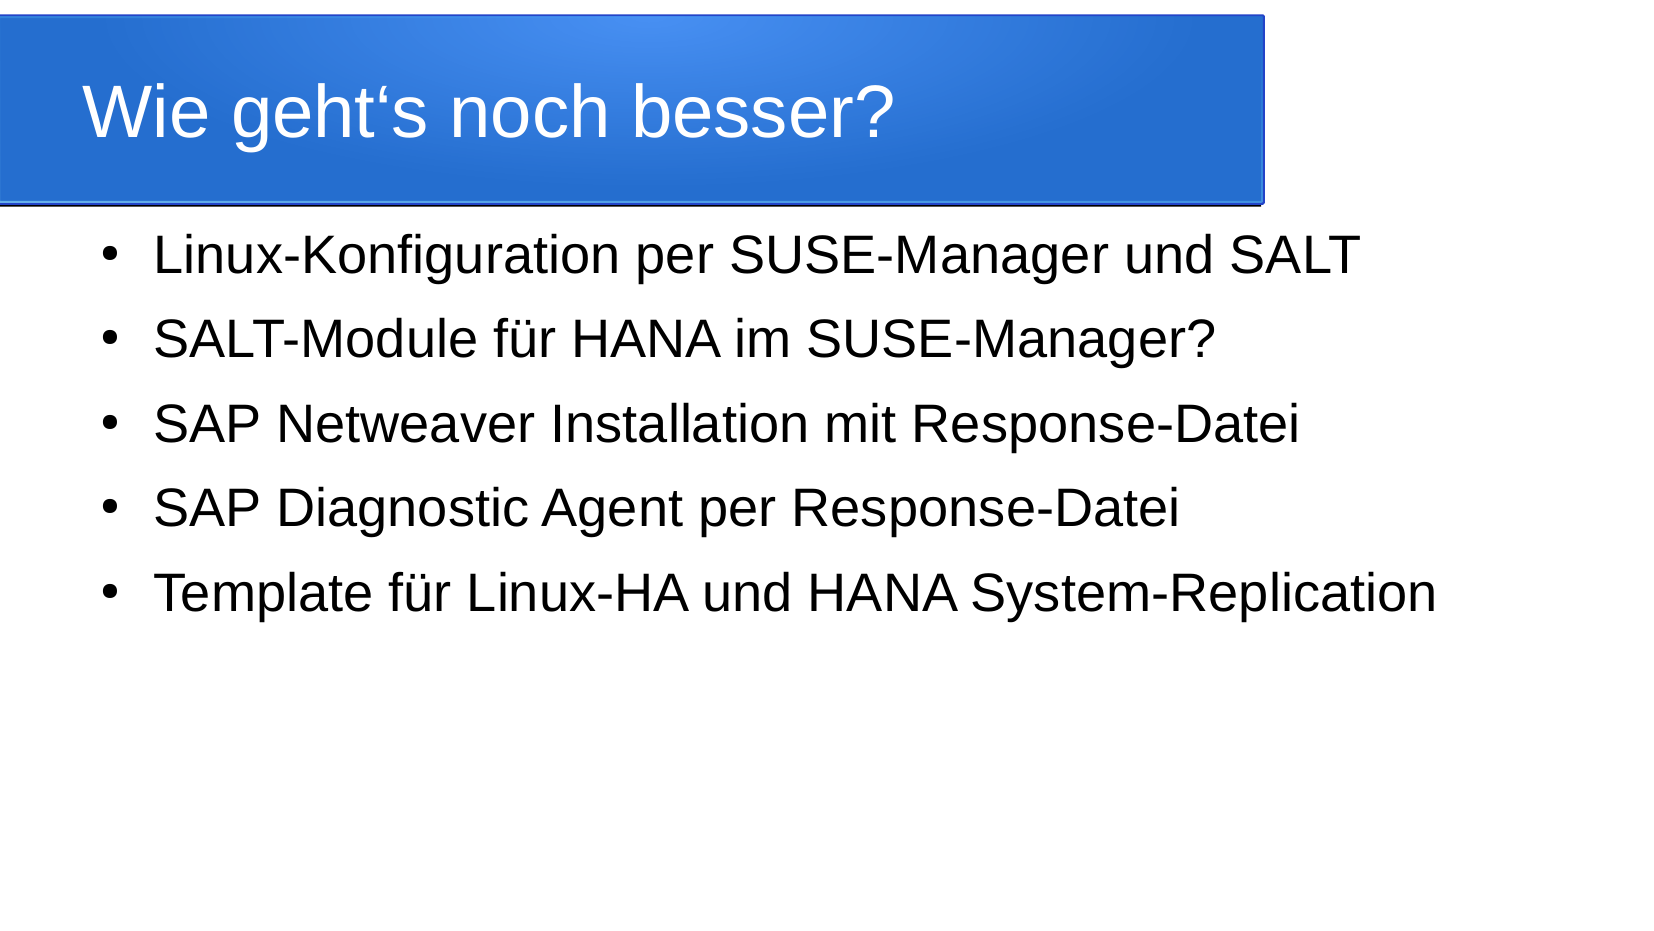

# Wie geht‘s noch besser?
Linux-Konfiguration per SUSE-Manager und SALT
SALT-Module für HANA im SUSE-Manager?
SAP Netweaver Installation mit Response-Datei
SAP Diagnostic Agent per Response-Datei
Template für Linux-HA und HANA System-Replication